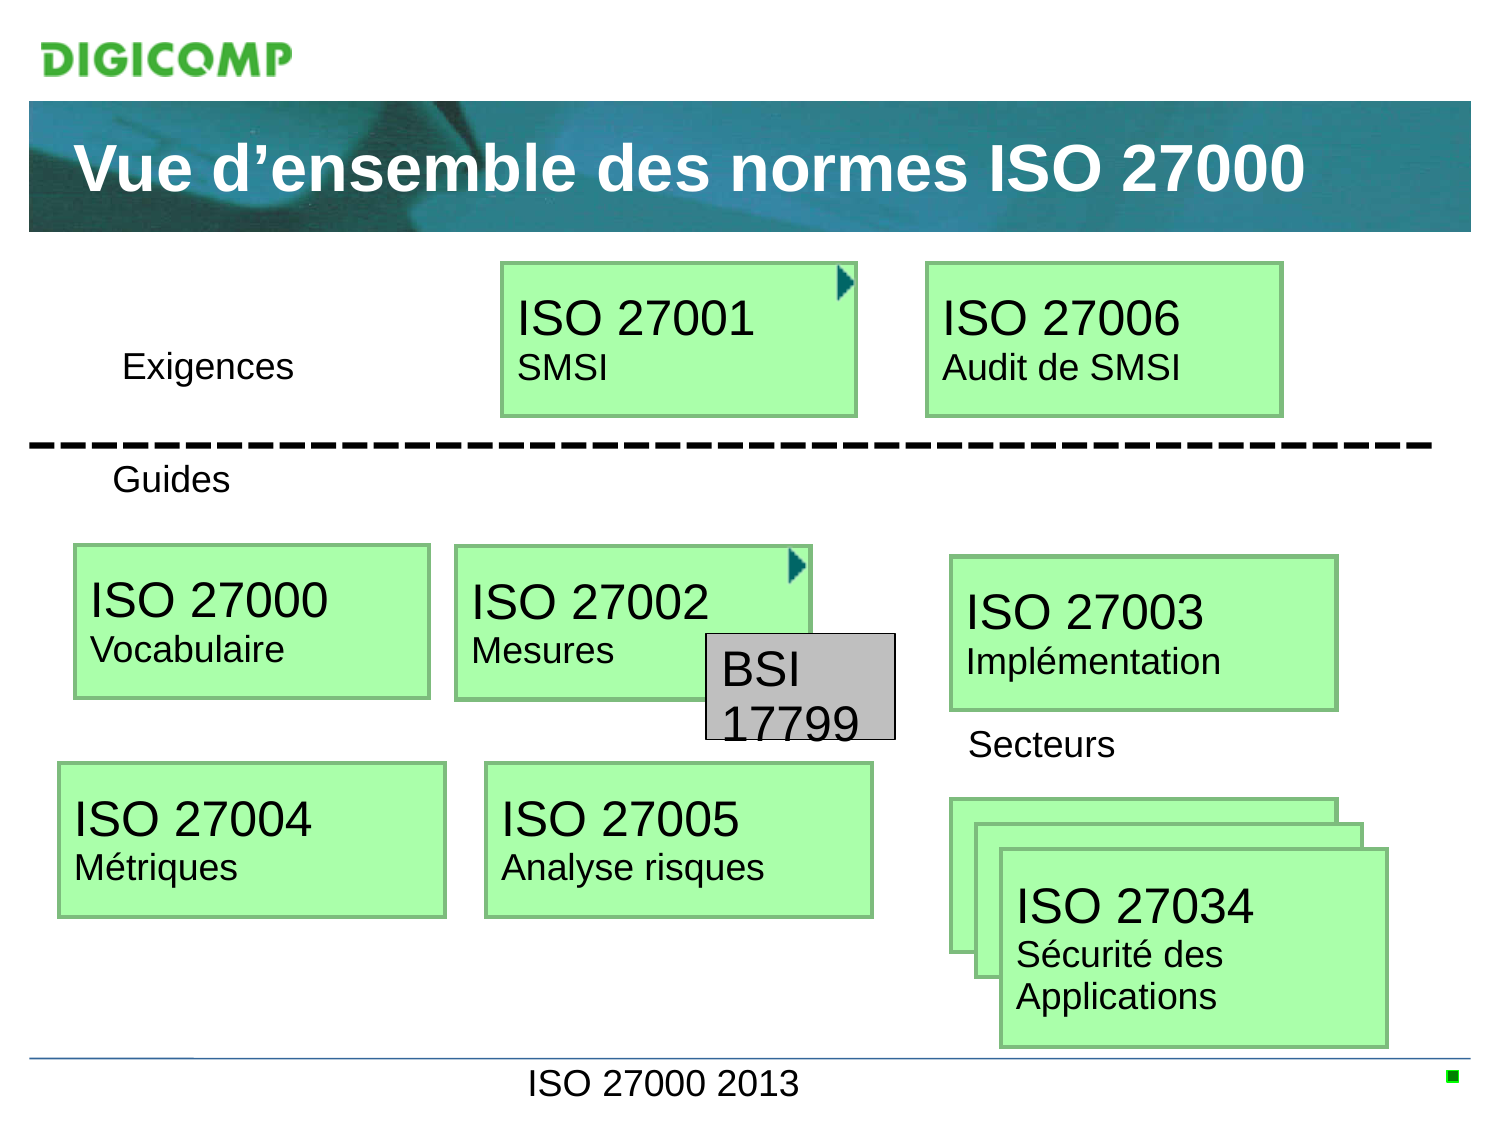

# Vue d’ensemble des normes ISO 27000
ISO 27001
SMSI
ISO 27006
Audit de SMSI
Exigences
Guides
ISO 27000
Vocabulaire
ISO 27002
Mesures
ISO 27003
Implémentation
BSI 17799
Secteurs
ISO 27004
Métriques
ISO 27005
Analyse risques
ISO 27034
Sécurité des Applications
ISO 27000 2013